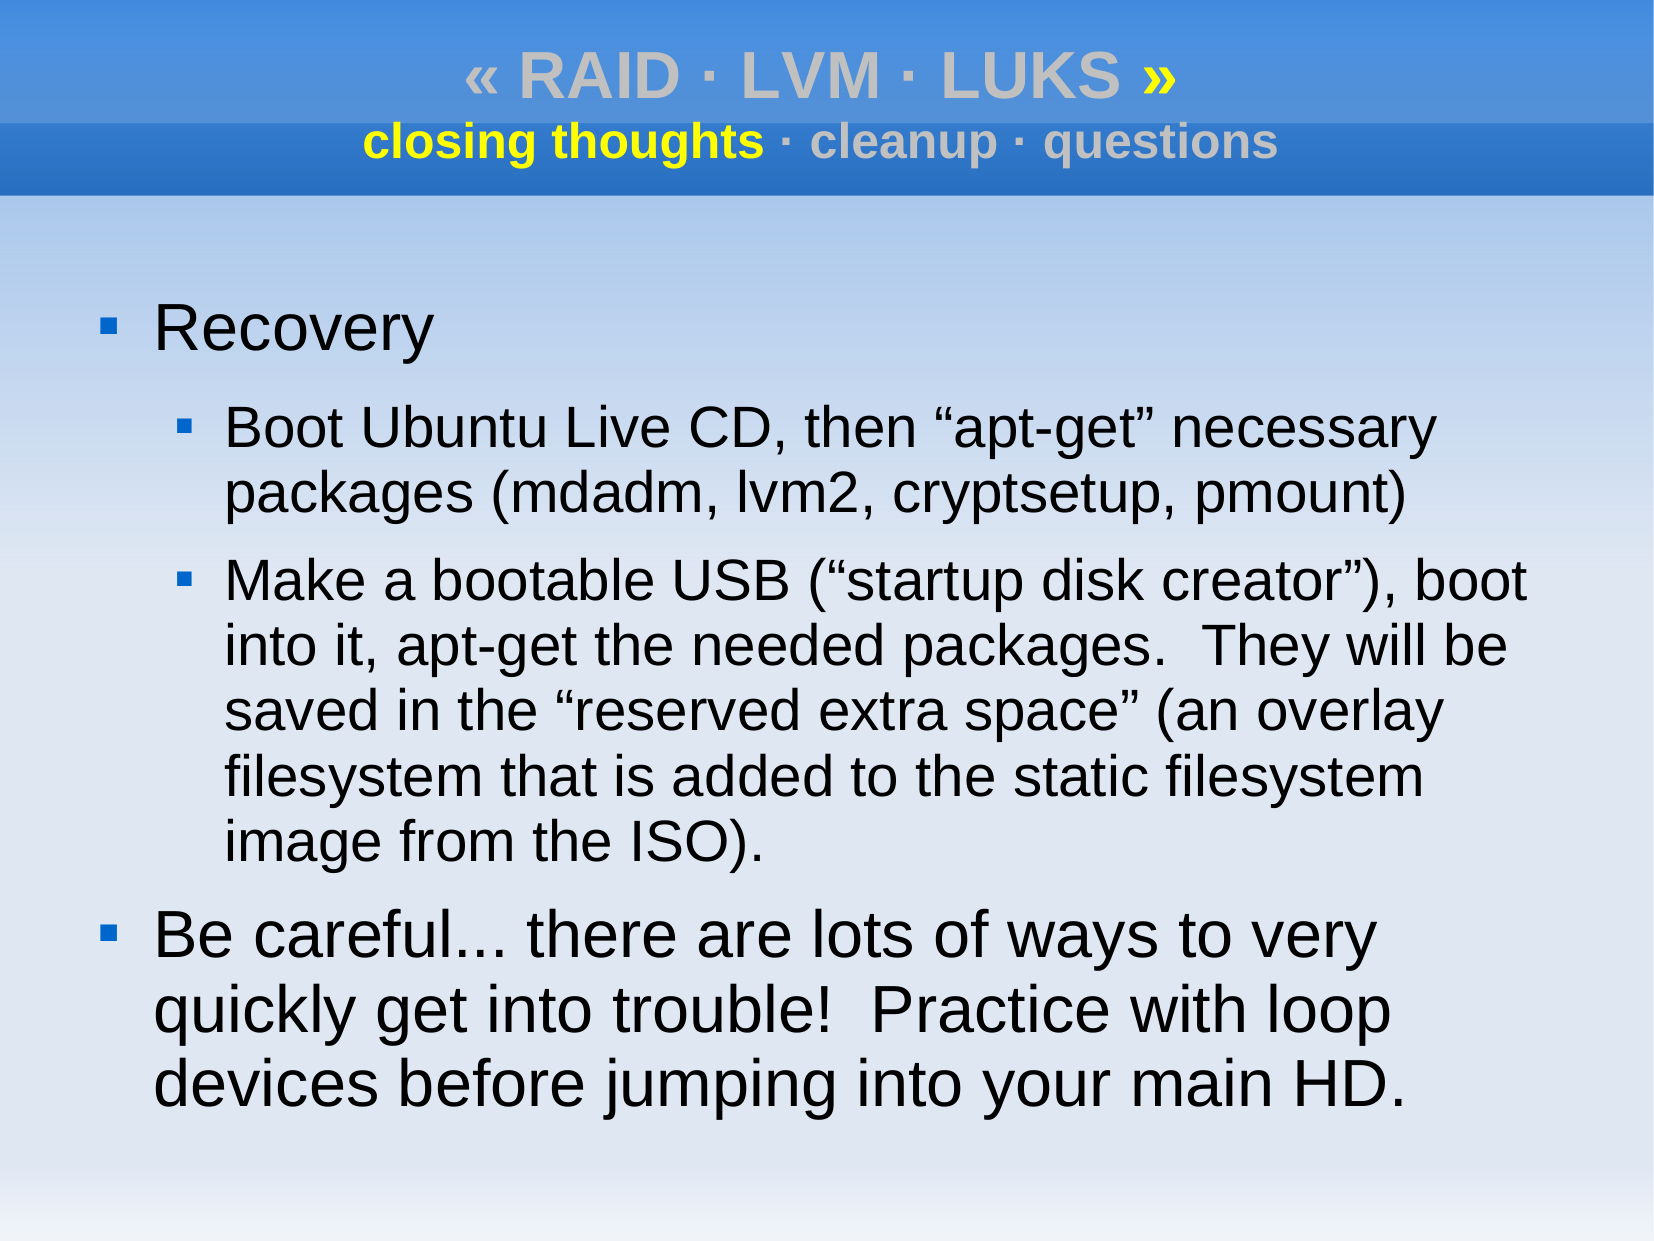

# « RAID · LVM · LUKS » closing thoughts · cleanup · questions
Recovery
Boot Ubuntu Live CD, then “apt-get” necessary packages (mdadm, lvm2, cryptsetup, pmount)
Make a bootable USB (“startup disk creator”), boot into it, apt-get the needed packages. They will be saved in the “reserved extra space” (an overlay filesystem that is added to the static filesystem image from the ISO).
Be careful... there are lots of ways to very quickly get into trouble! Practice with loop devices before jumping into your main HD.